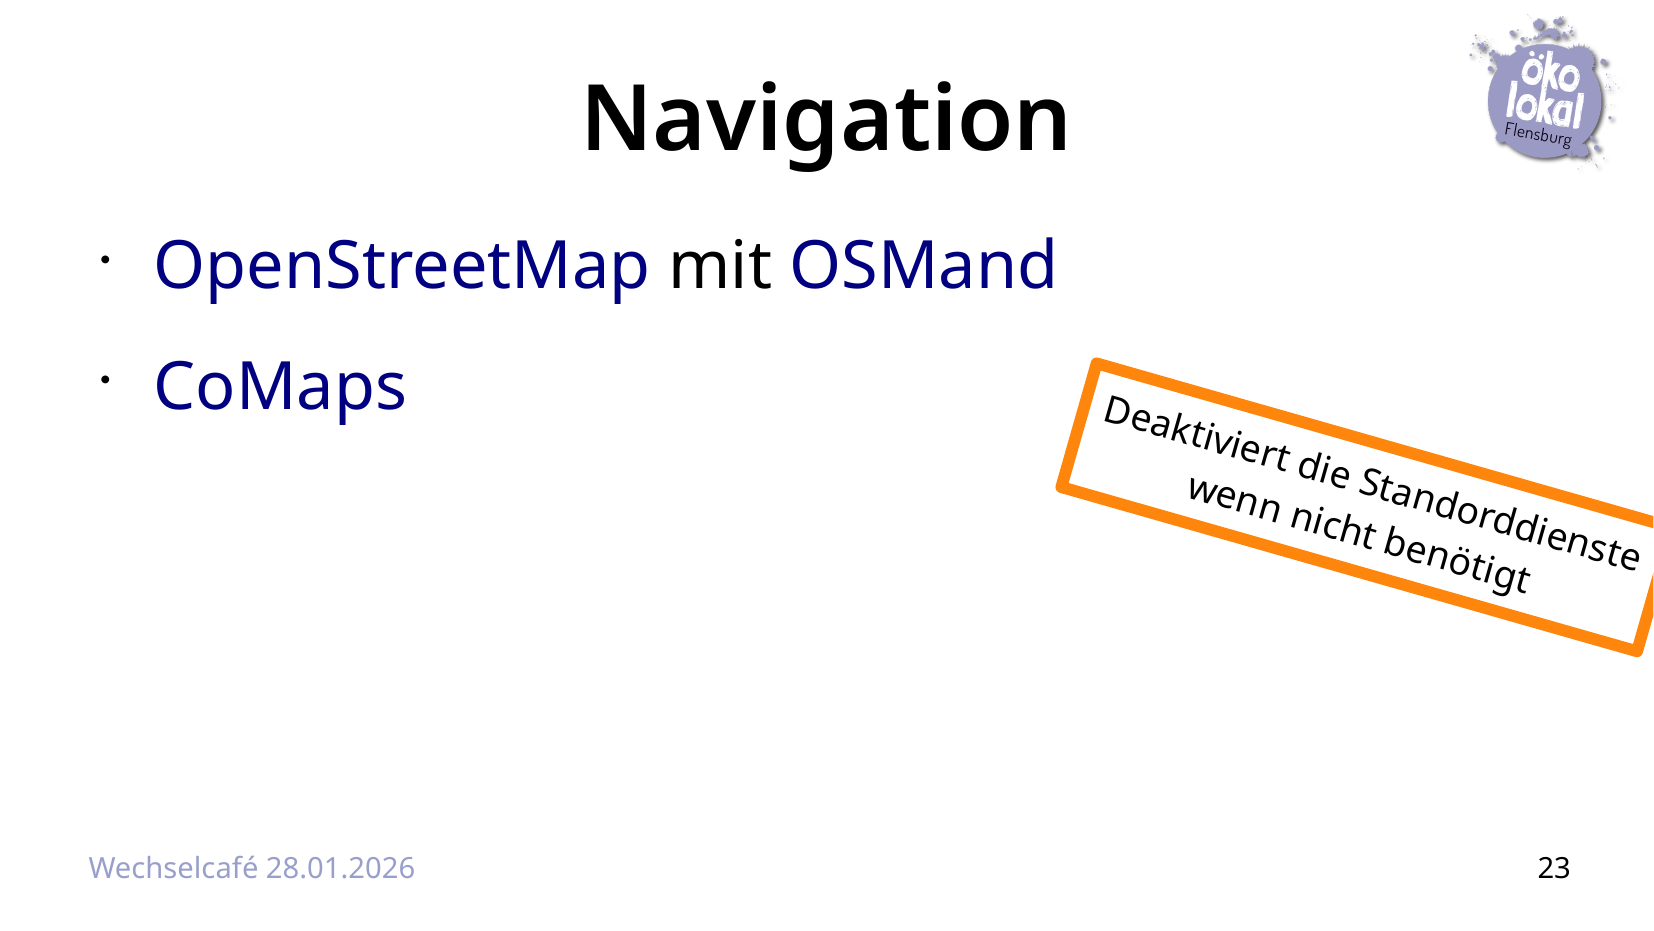

# Navigation
OpenStreetMap mit OSMand
CoMaps
Deaktiviert die Standorddienste
wenn nicht benötigt